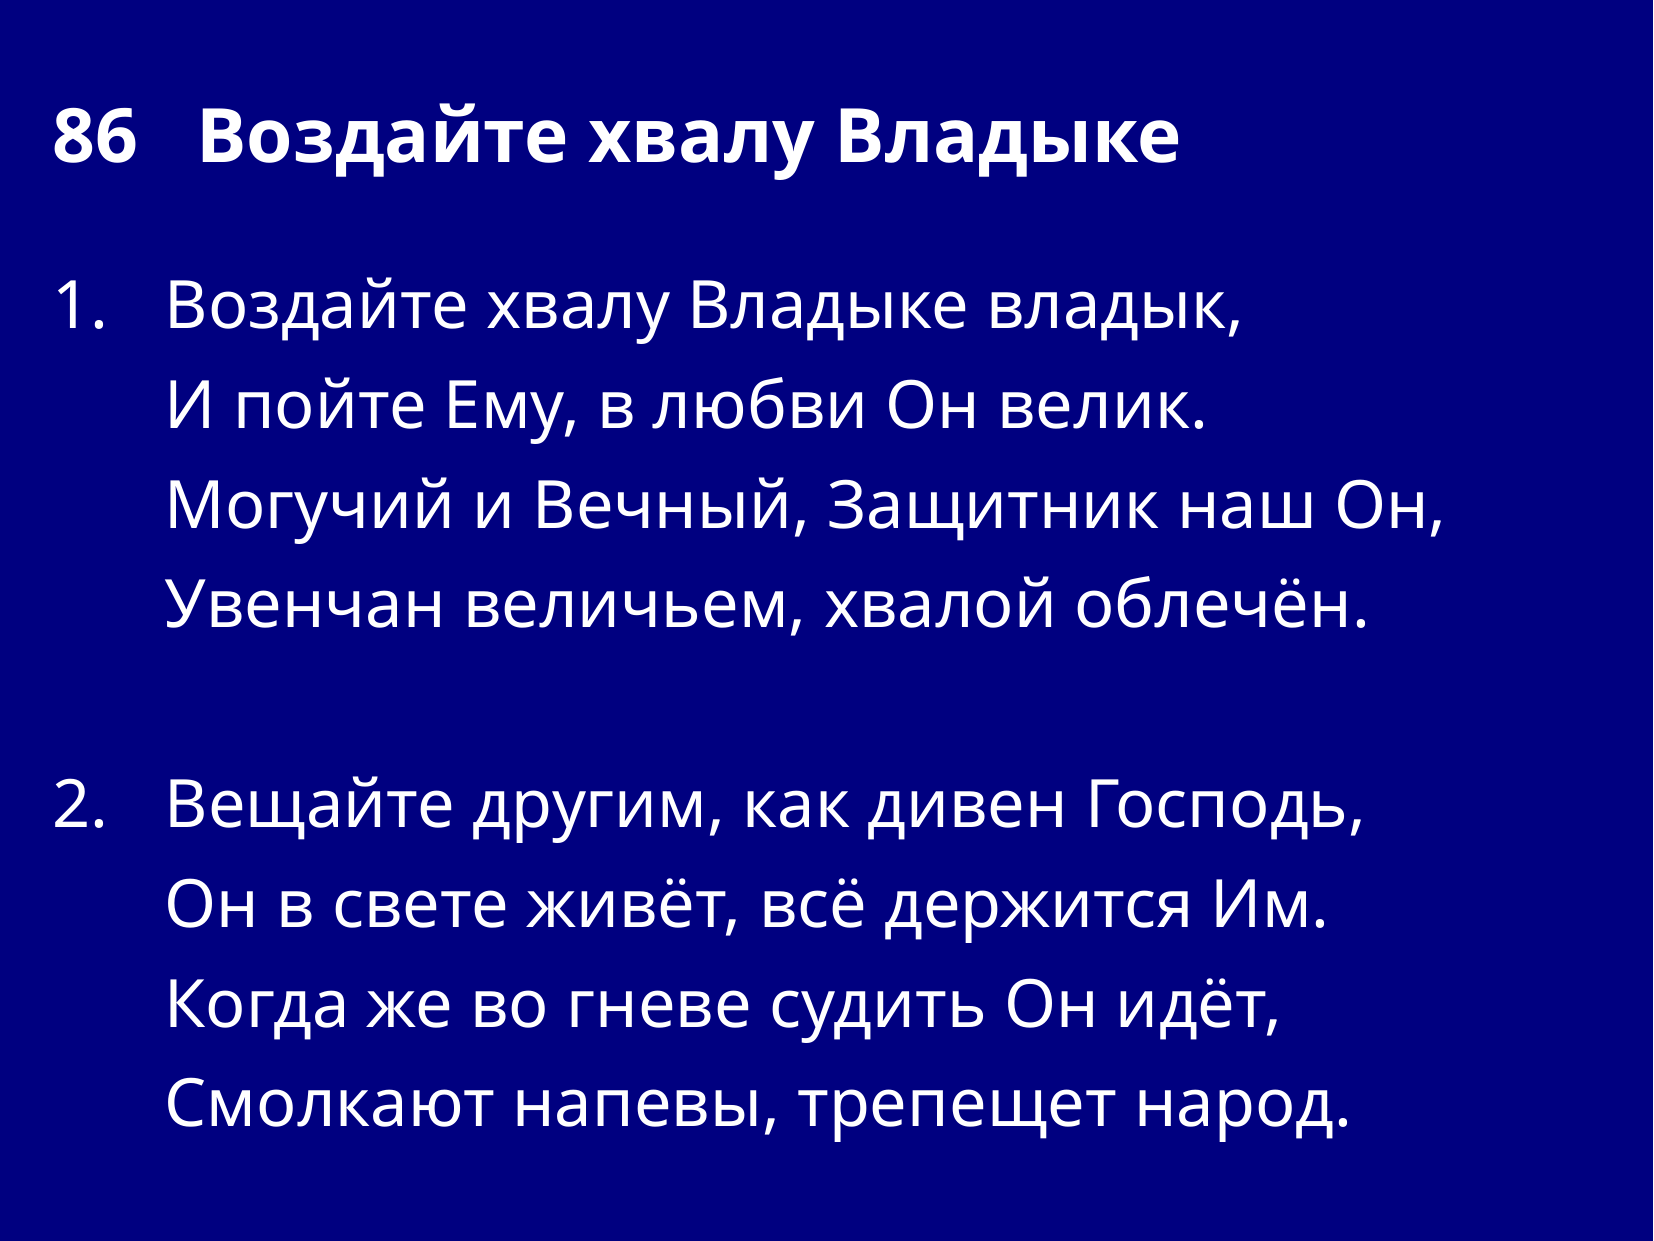

86 Воздайте хвалу Владыке
1.	Воздайте хвалу Владыке владык,
	И пойте Ему, в любви Он велик.
	Могучий и Вечный, Защитник наш Он,
	Увенчан величьем, хвалой облечён.
2.	Вещайте другим, как дивен Господь,
	Он в свете живёт, всё держится Им.
	Когда же во гневе судить Он идёт,
	Смолкают напевы, трепещет народ.